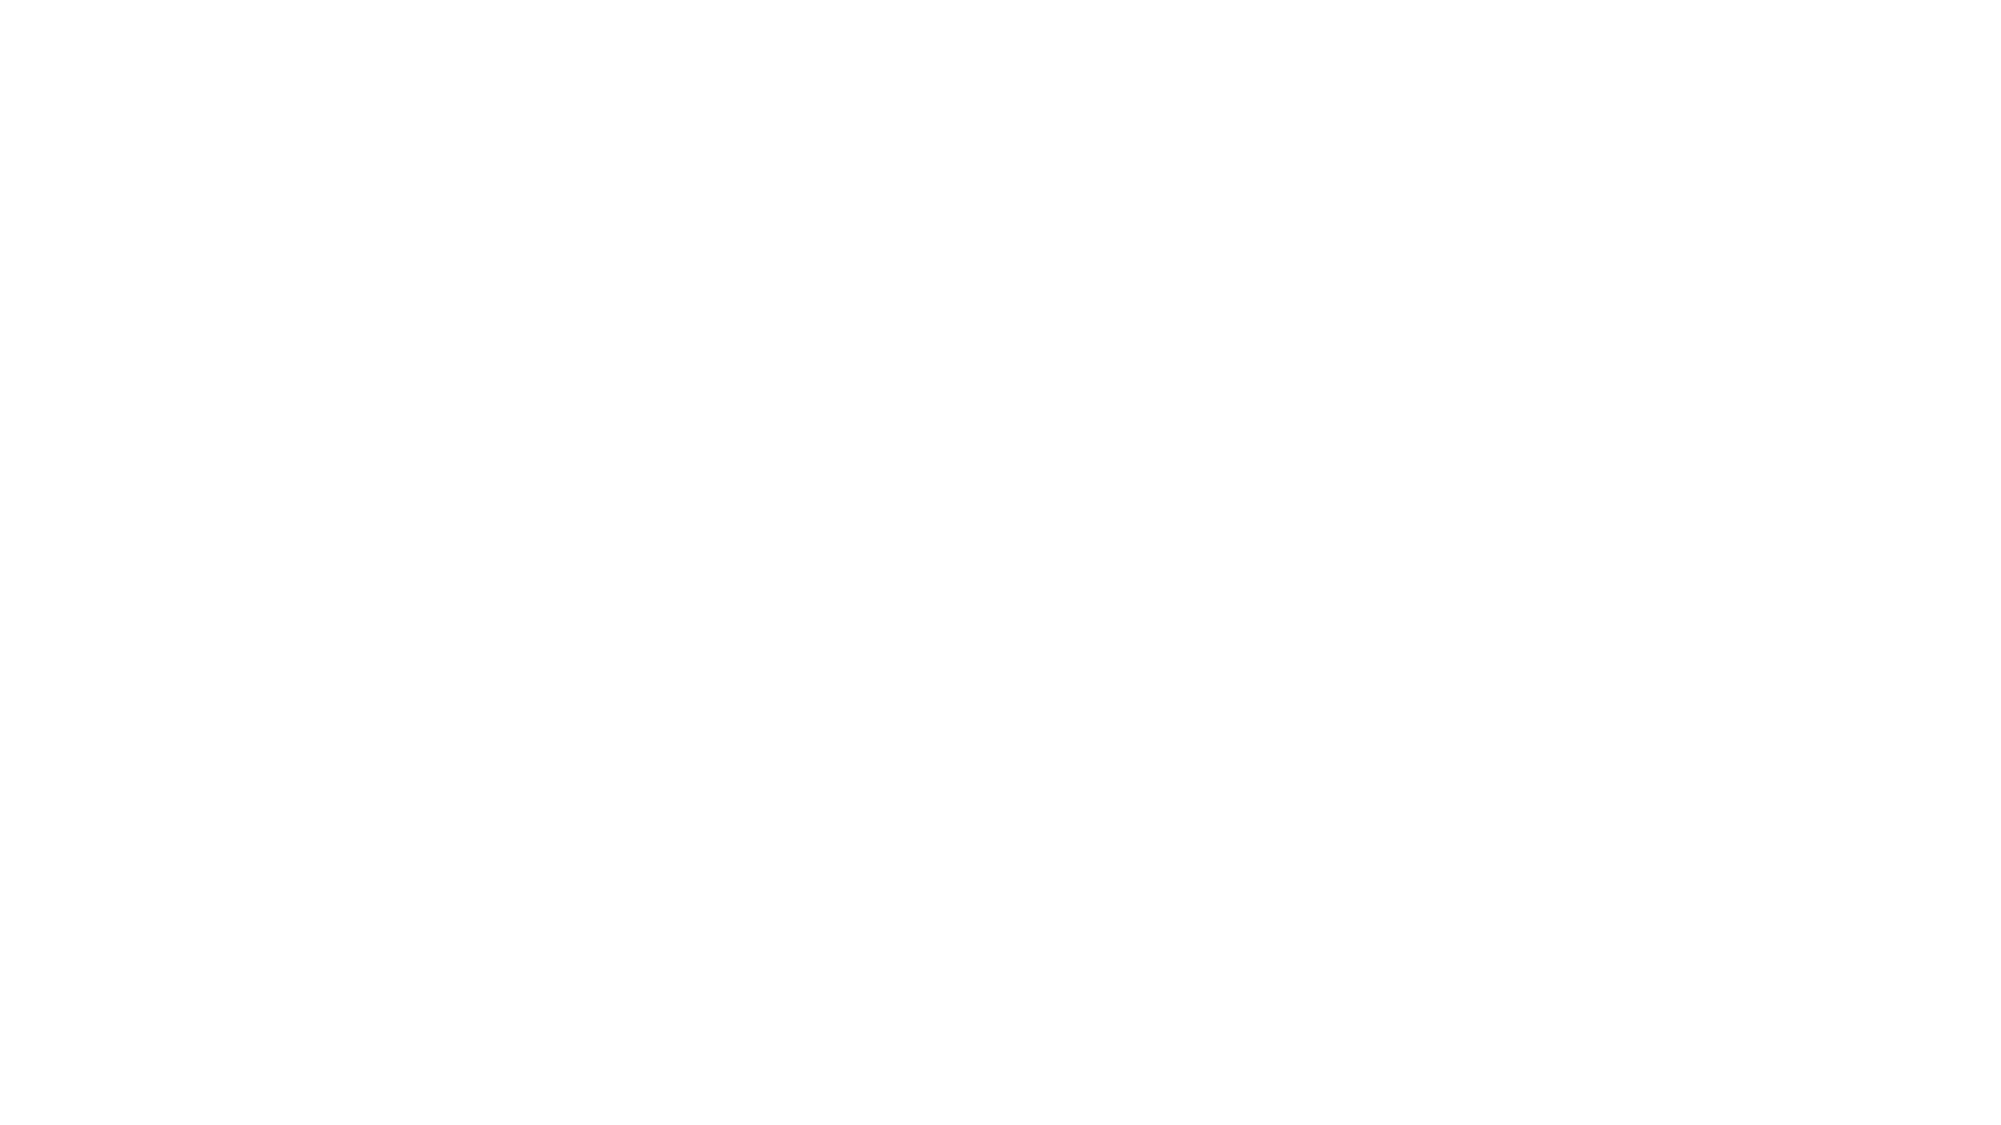

Survey Boosts
# Funded by Welsh Government